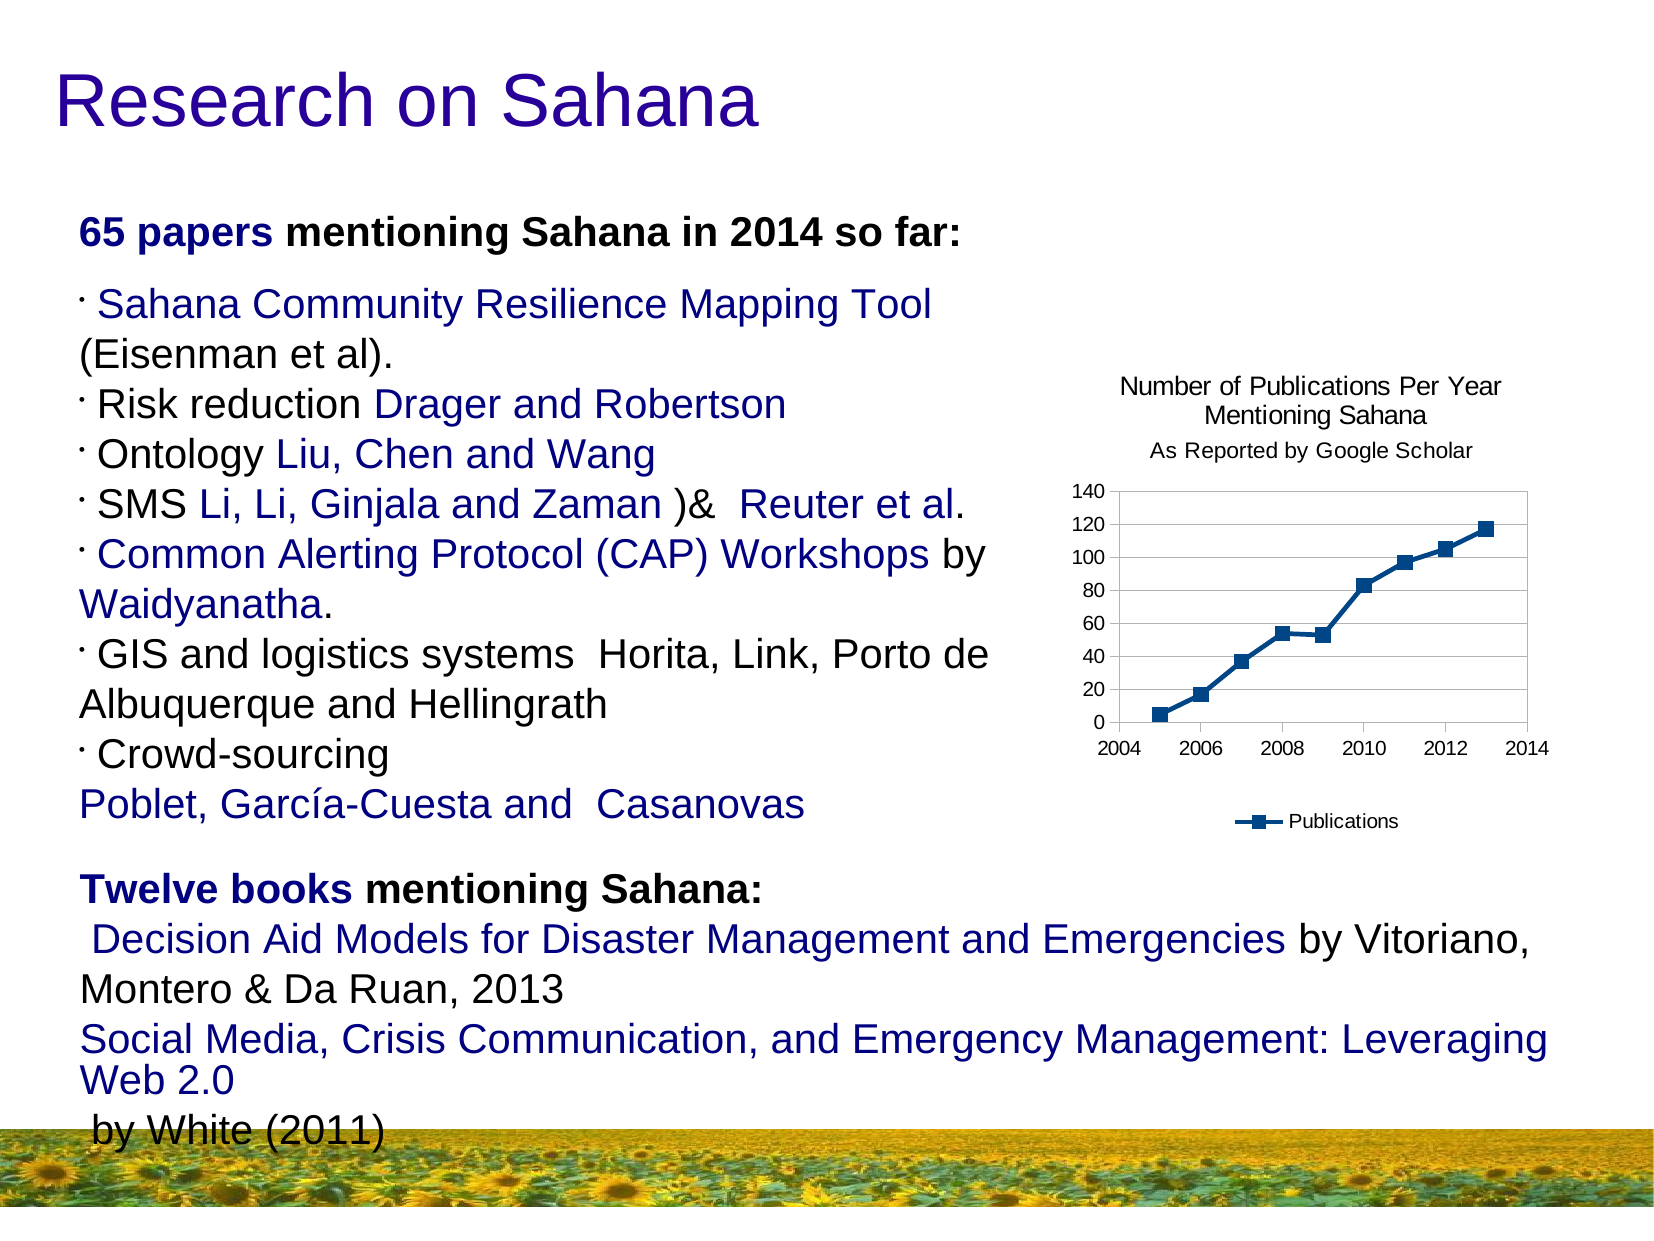

# Research on Sahana
65 papers mentioning Sahana in 2014 so far:
 Sahana Community Resilience Mapping Tool (Eisenman et al).
 Risk reduction Drager and Robertson
 Ontology Liu, Chen and Wang
 SMS Li, Li, Ginjala and Zaman )& Reuter et al.
 Common Alerting Protocol (CAP) Workshops by Waidyanatha.
 GIS and logistics systems Horita, Link, Porto de Albuquerque and Hellingrath
 Crowd-sourcing Poblet, García-Cuesta and  Casanovas
### Chart: Number of Publications Per Year
Mentioning Sahana
As Reported by Google Scholar
| Category | Publications |
|---|---|
Twelve books mentioning Sahana:
 Decision Aid Models for Disaster Management and Emergencies by Vitoriano, Montero & Da Ruan, 2013
Social Media, Crisis Communication, and Emergency Management: Leveraging Web 2.0 by White (2011)